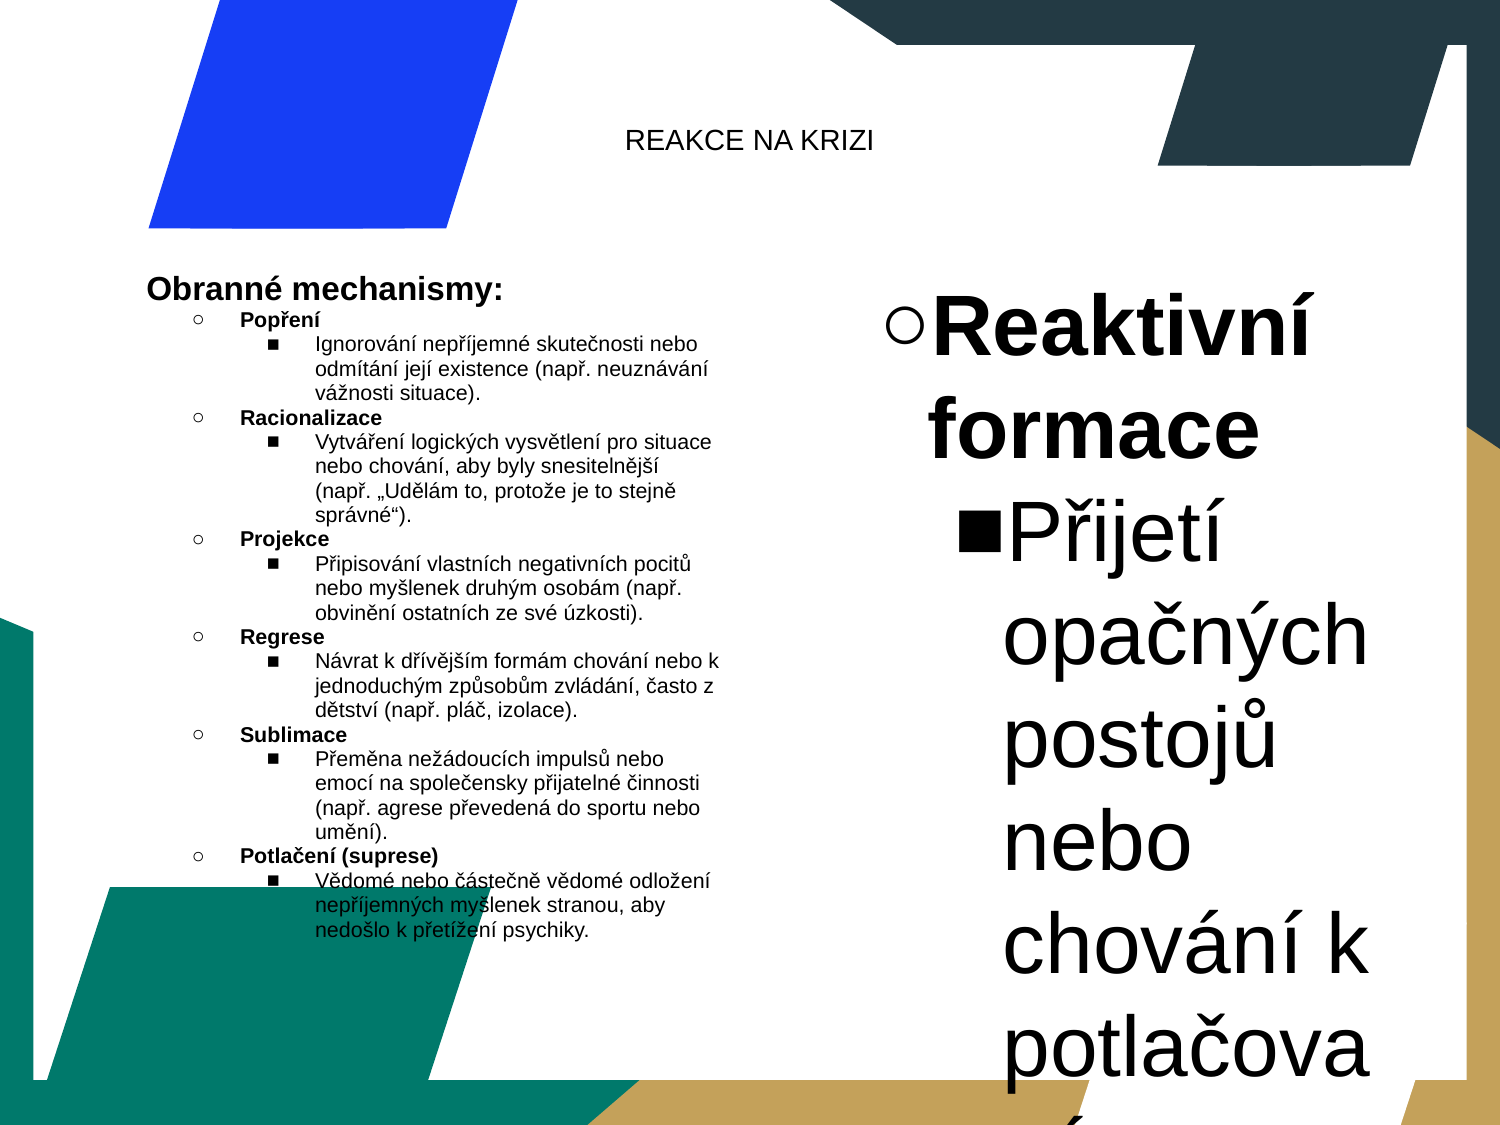

# REAKCE NA KRIZI
Obranné mechanismy:
Popření
Ignorování nepříjemné skutečnosti nebo odmítání její existence (např. neuznávání vážnosti situace).
Racionalizace
Vytváření logických vysvětlení pro situace nebo chování, aby byly snesitelnější (např. „Udělám to, protože je to stejně správné“).
Projekce
Připisování vlastních negativních pocitů nebo myšlenek druhým osobám (např. obvinění ostatních ze své úzkosti).
Regrese
Návrat k dřívějším formám chování nebo k jednoduchým způsobům zvládání, často z dětství (např. pláč, izolace).
Sublimace
Přeměna nežádoucích impulsů nebo emocí na společensky přijatelné činnosti (např. agrese převedená do sportu nebo umění).
Potlačení (suprese)
Vědomé nebo částečně vědomé odložení nepříjemných myšlenek stranou, aby nedošlo k přetížení psychiky.
Reaktivní formace
Přijetí opačných postojů nebo chování k potlačovaným pocitům (např. silná zdvořilost vůči někomu, koho nemáme rádi).
Intelektualizace
Zaměření na logické aspekty a analýzu, aby byly potlačeny emoce spojené se situací (např. „O této krizi se raději informuji teoreticky“).
Identifikace
Přijetí charakteristik nebo vlastností jiné osoby, často jako forma obrany proti strachu nebo pocitu méněcennosti (např. identifikace s hrdiny nebo autoritami).
Idealizace
Přisuzování nerealisticky pozitivních vlastností lidem nebo situacím, což snižuje pocit zklamání nebo frustrace.